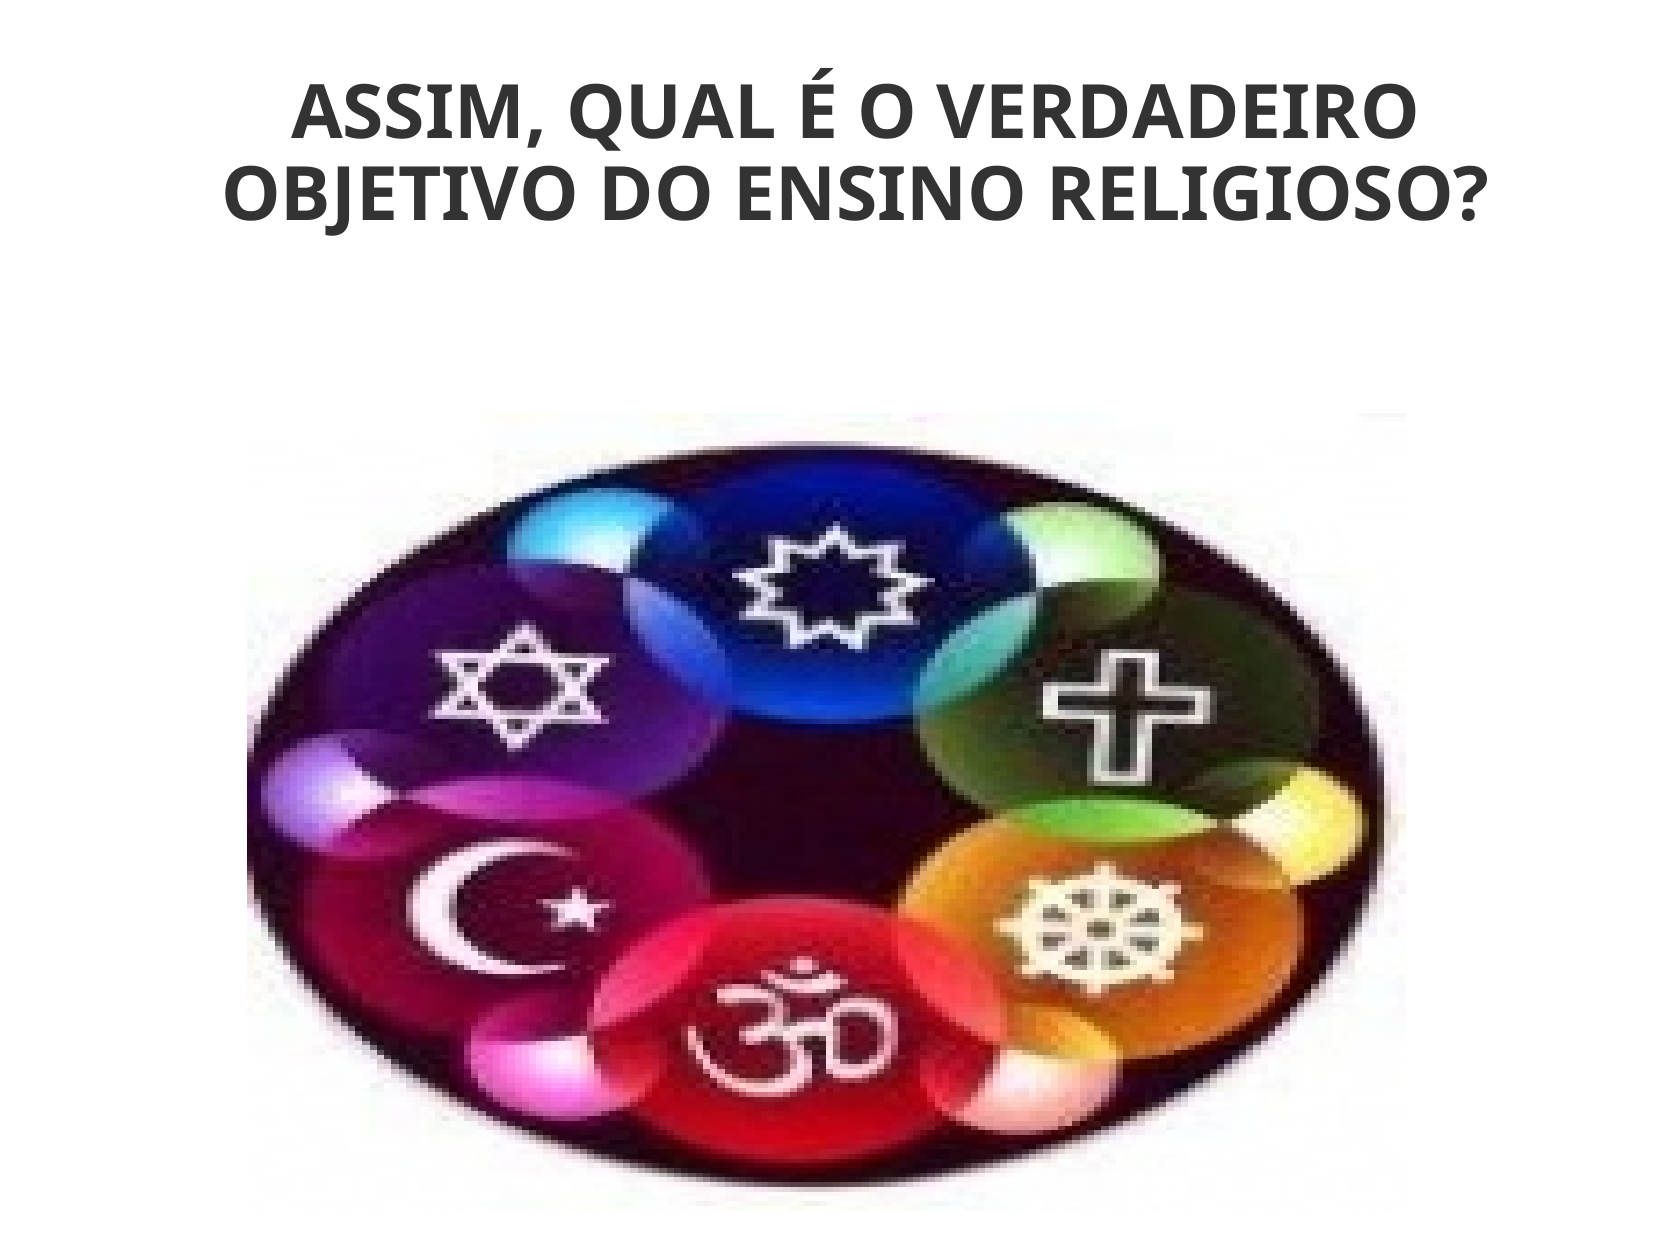

ASSIM, QUAL É O VERDADEIRO OBJETIVO DO ENSINO RELIGIOSO?
CADERNO DE EXPECTATIVAS DE APRENDIZAGEM
VERSÃO PRELIMINAR